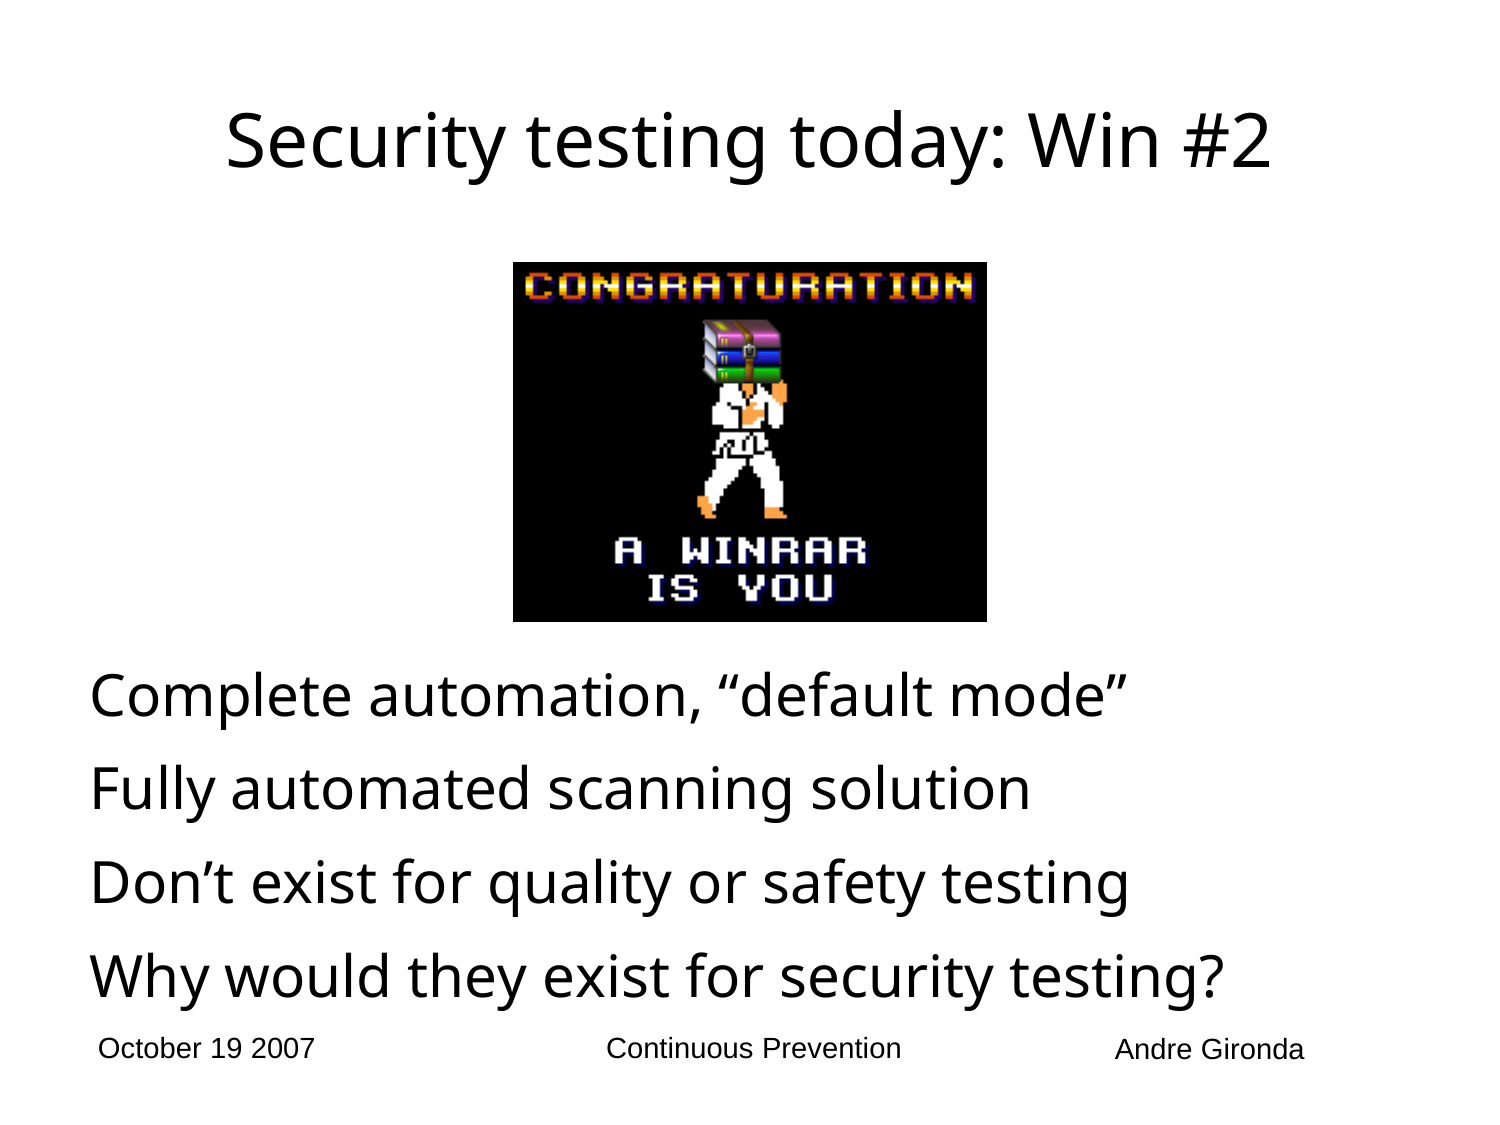

# Security testing today: Win #2
Complete automation, “default mode”
Fully automated scanning solution
Don’t exist for quality or safety testing
Why would they exist for security testing?